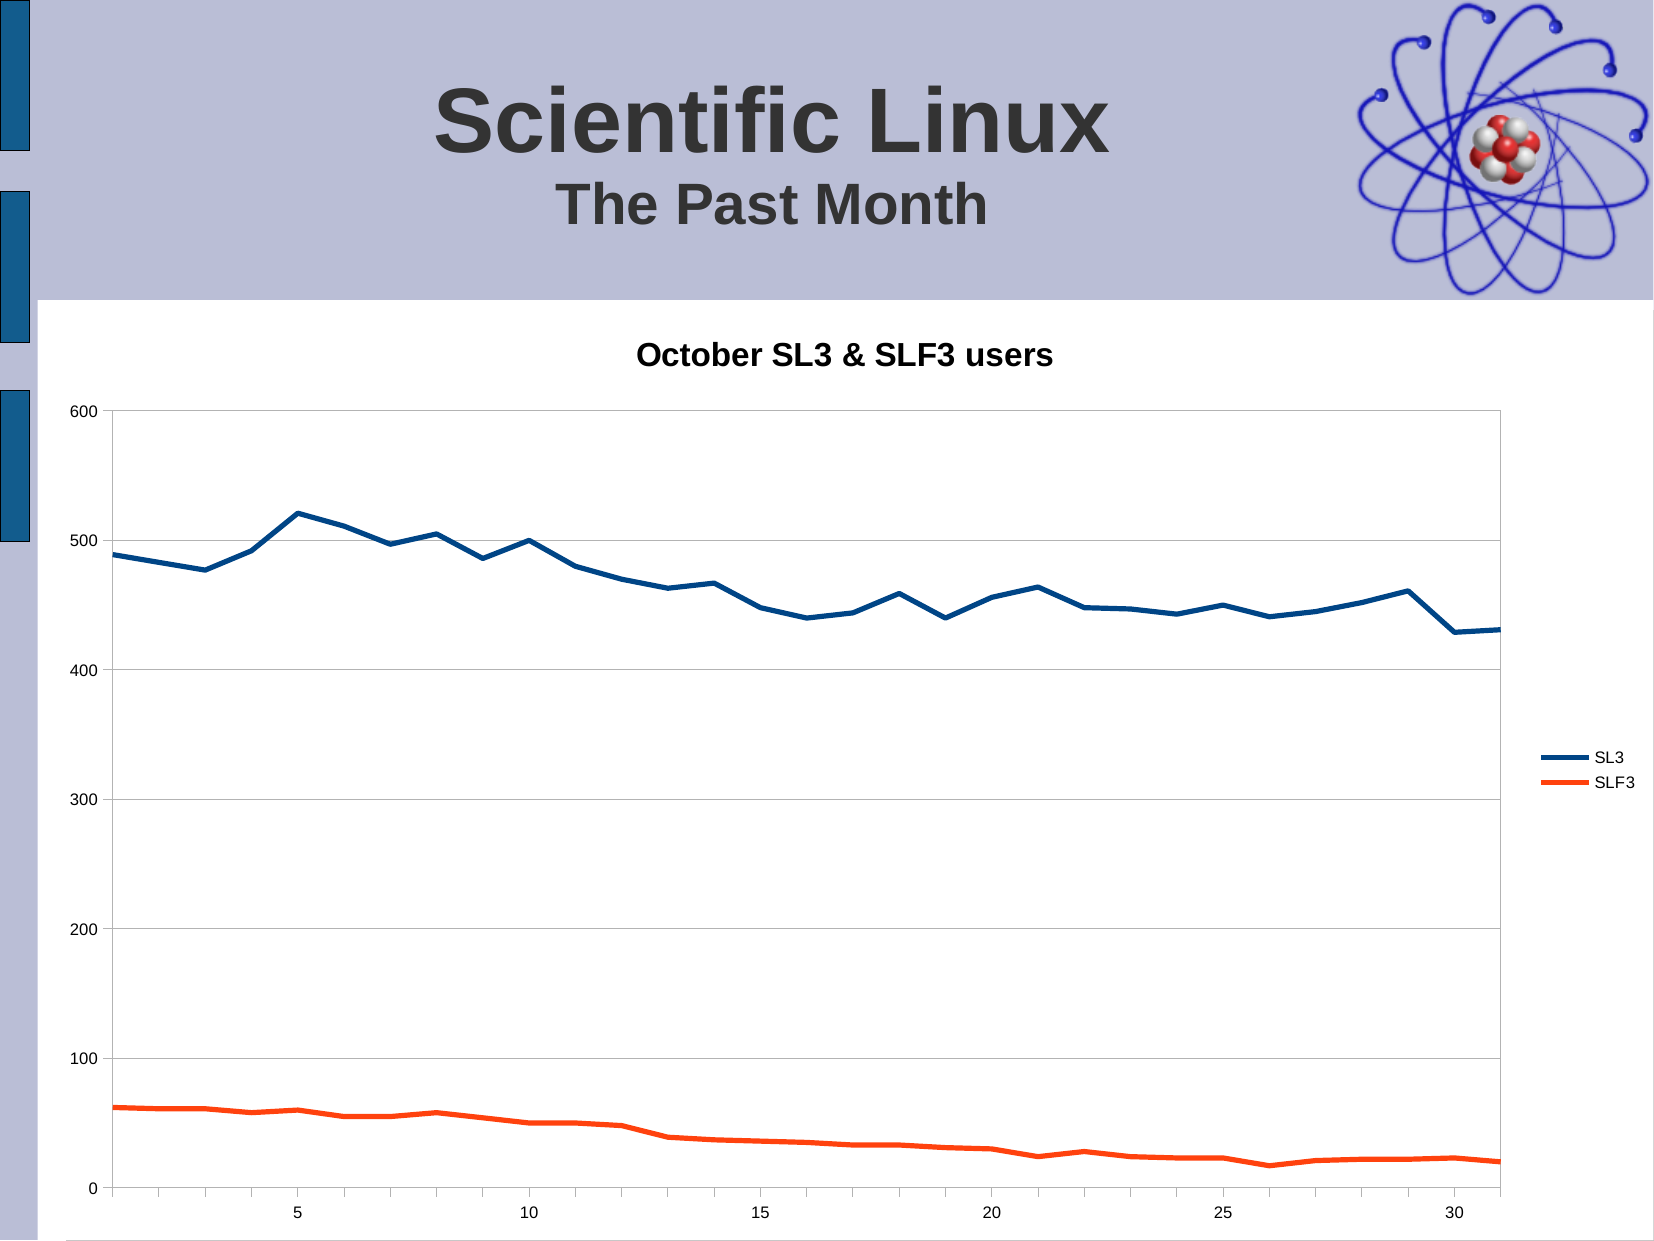

# Scientific Linux The Past Month
### Chart: October SL3 & SLF3 users
| Category | SL3 | SLF3 |
|---|---|---|
| | 489.0 | 62.0 |
| | 483.0 | 61.0 |
| | 477.0 | 61.0 |
| | 492.0 | 58.0 |
| 5 | 521.0 | 60.0 |
| | 511.0 | 55.0 |
| | 497.0 | 55.0 |
| | 505.0 | 58.0 |
| | 486.0 | 54.0 |
| 10 | 500.0 | 50.0 |
| | 480.0 | 50.0 |
| | 470.0 | 48.0 |
| | 463.0 | 39.0 |
| | 467.0 | 37.0 |
| 15 | 448.0 | 36.0 |
| | 440.0 | 35.0 |
| | 444.0 | 33.0 |
| | 459.0 | 33.0 |
| | 440.0 | 31.0 |
| 20 | 456.0 | 30.0 |
| | 464.0 | 24.0 |
| | 448.0 | 28.0 |
| | 447.0 | 24.0 |
| | 443.0 | 23.0 |
| 25 | 450.0 | 23.0 |
| | 441.0 | 17.0 |
| | 445.0 | 21.0 |
| | 452.0 | 22.0 |
| | 461.0 | 22.0 |
| 30 | 429.0 | 23.0 |
| | 431.0 | 20.0 |